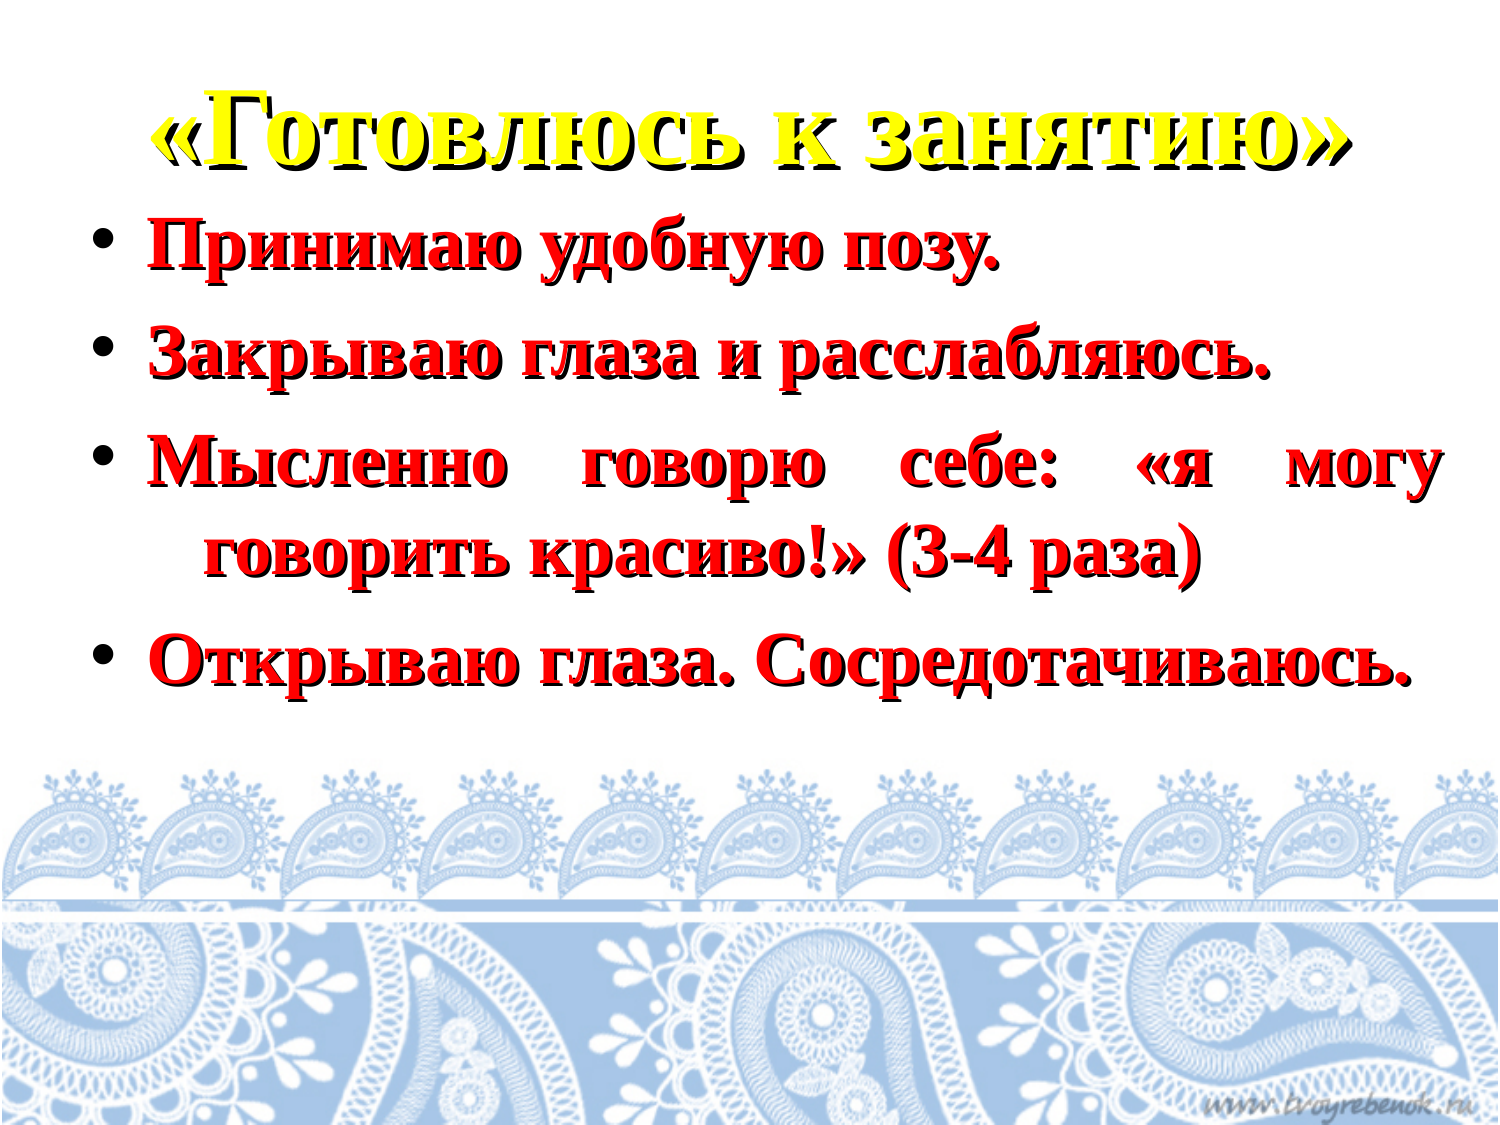

# «Готовлюсь к занятию»
Принимаю удобную позу.
Закрываю глаза и расслабляюсь.
Мысленно говорю себе: «я могу говорить красиво!» (3-4 раза)
Открываю глаза. Сосредотачиваюсь.